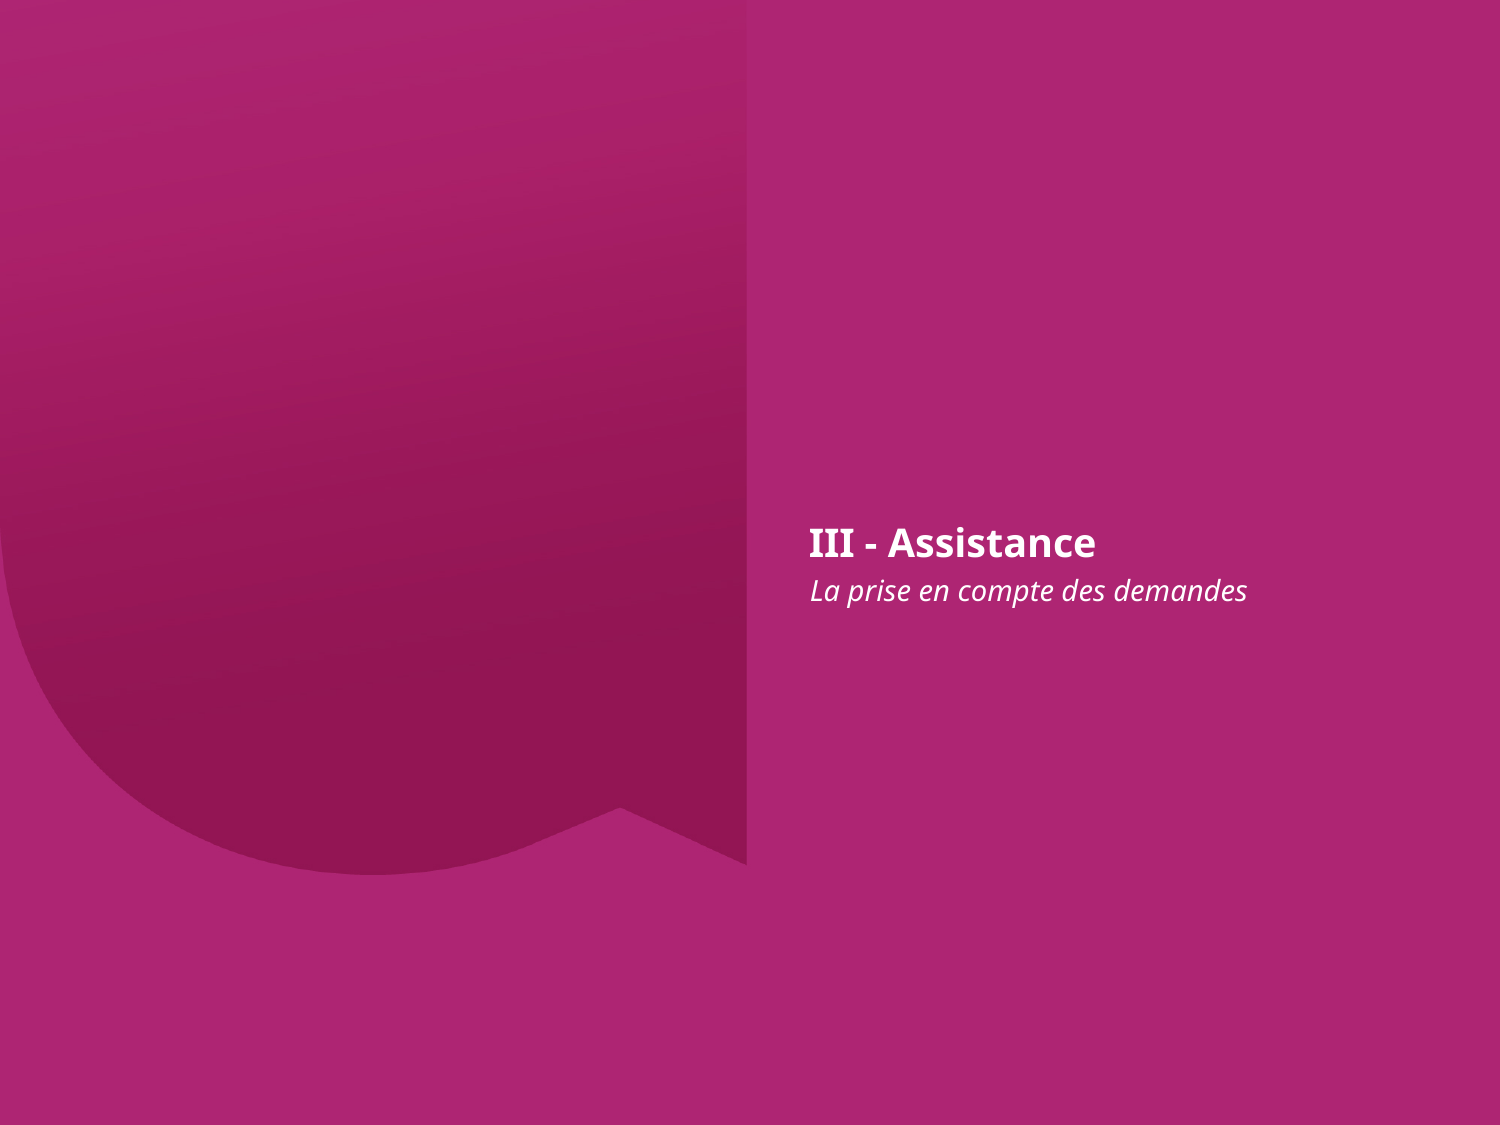

# III - Assistance
La prise en compte des demandes